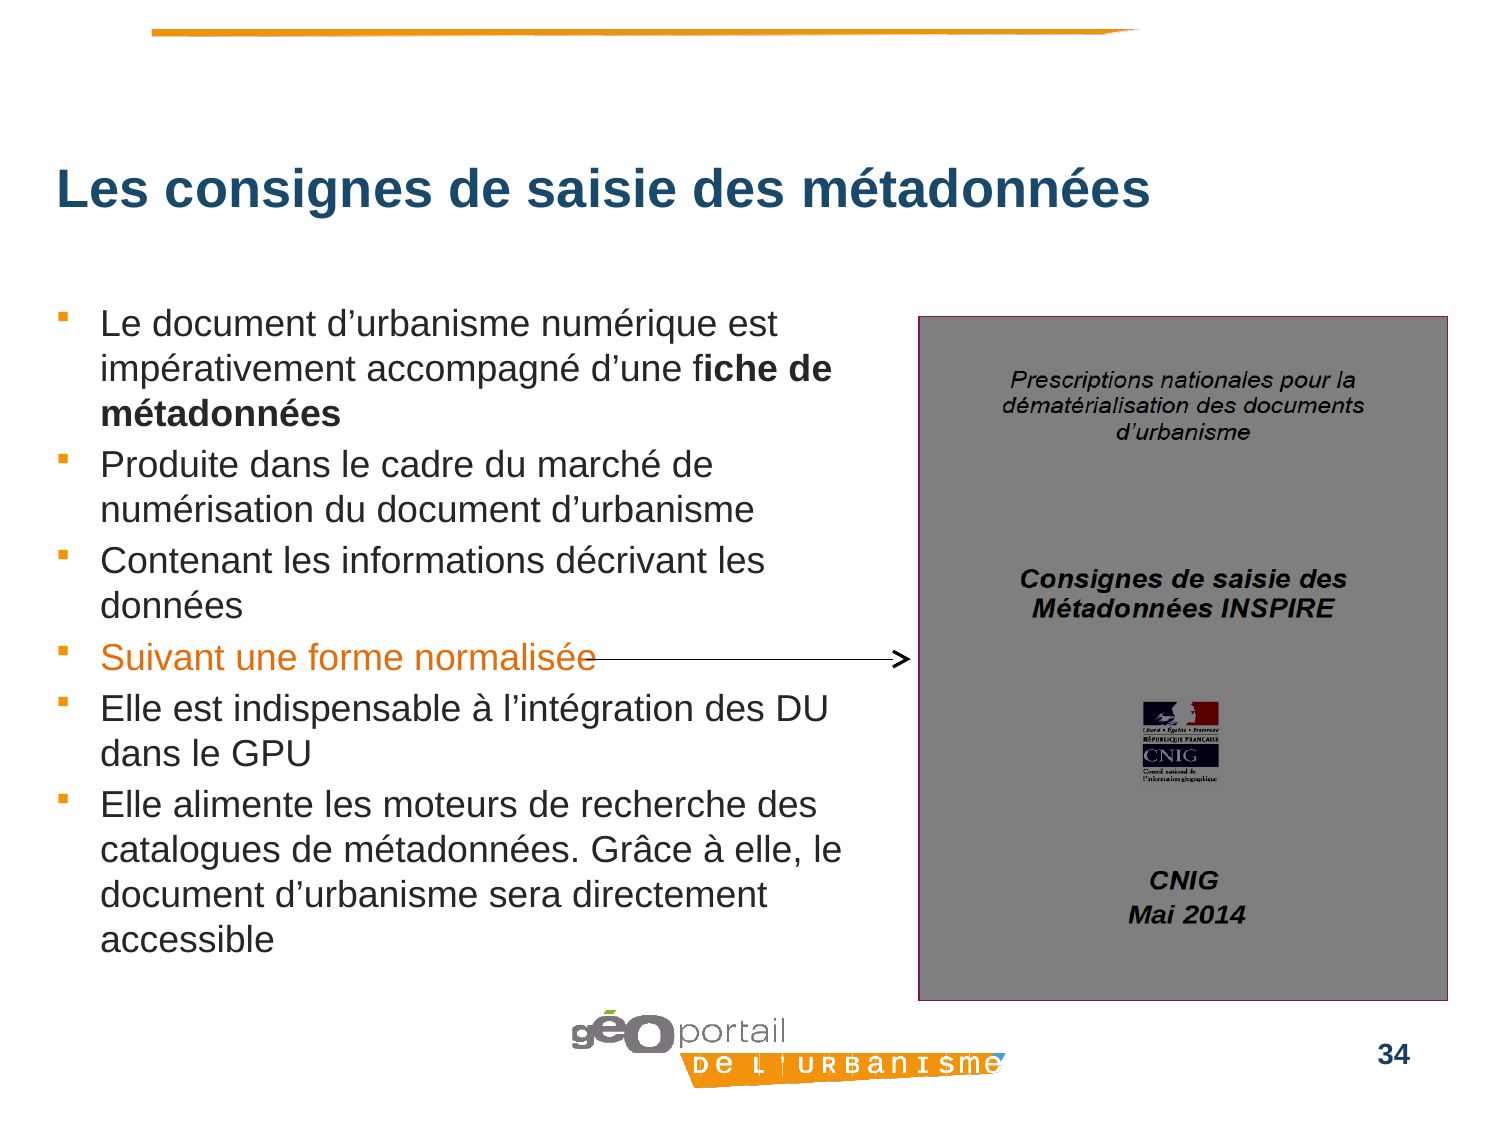

# Les consignes de saisie des métadonnées
Le document d’urbanisme numérique est impérativement accompagné d’une fiche de métadonnées
Produite dans le cadre du marché de numérisation du document d’urbanisme
Contenant les informations décrivant les données
Suivant une forme normalisée
Elle est indispensable à l’intégration des DU dans le GPU
Elle alimente les moteurs de recherche des catalogues de métadonnées. Grâce à elle, le document d’urbanisme sera directement accessible